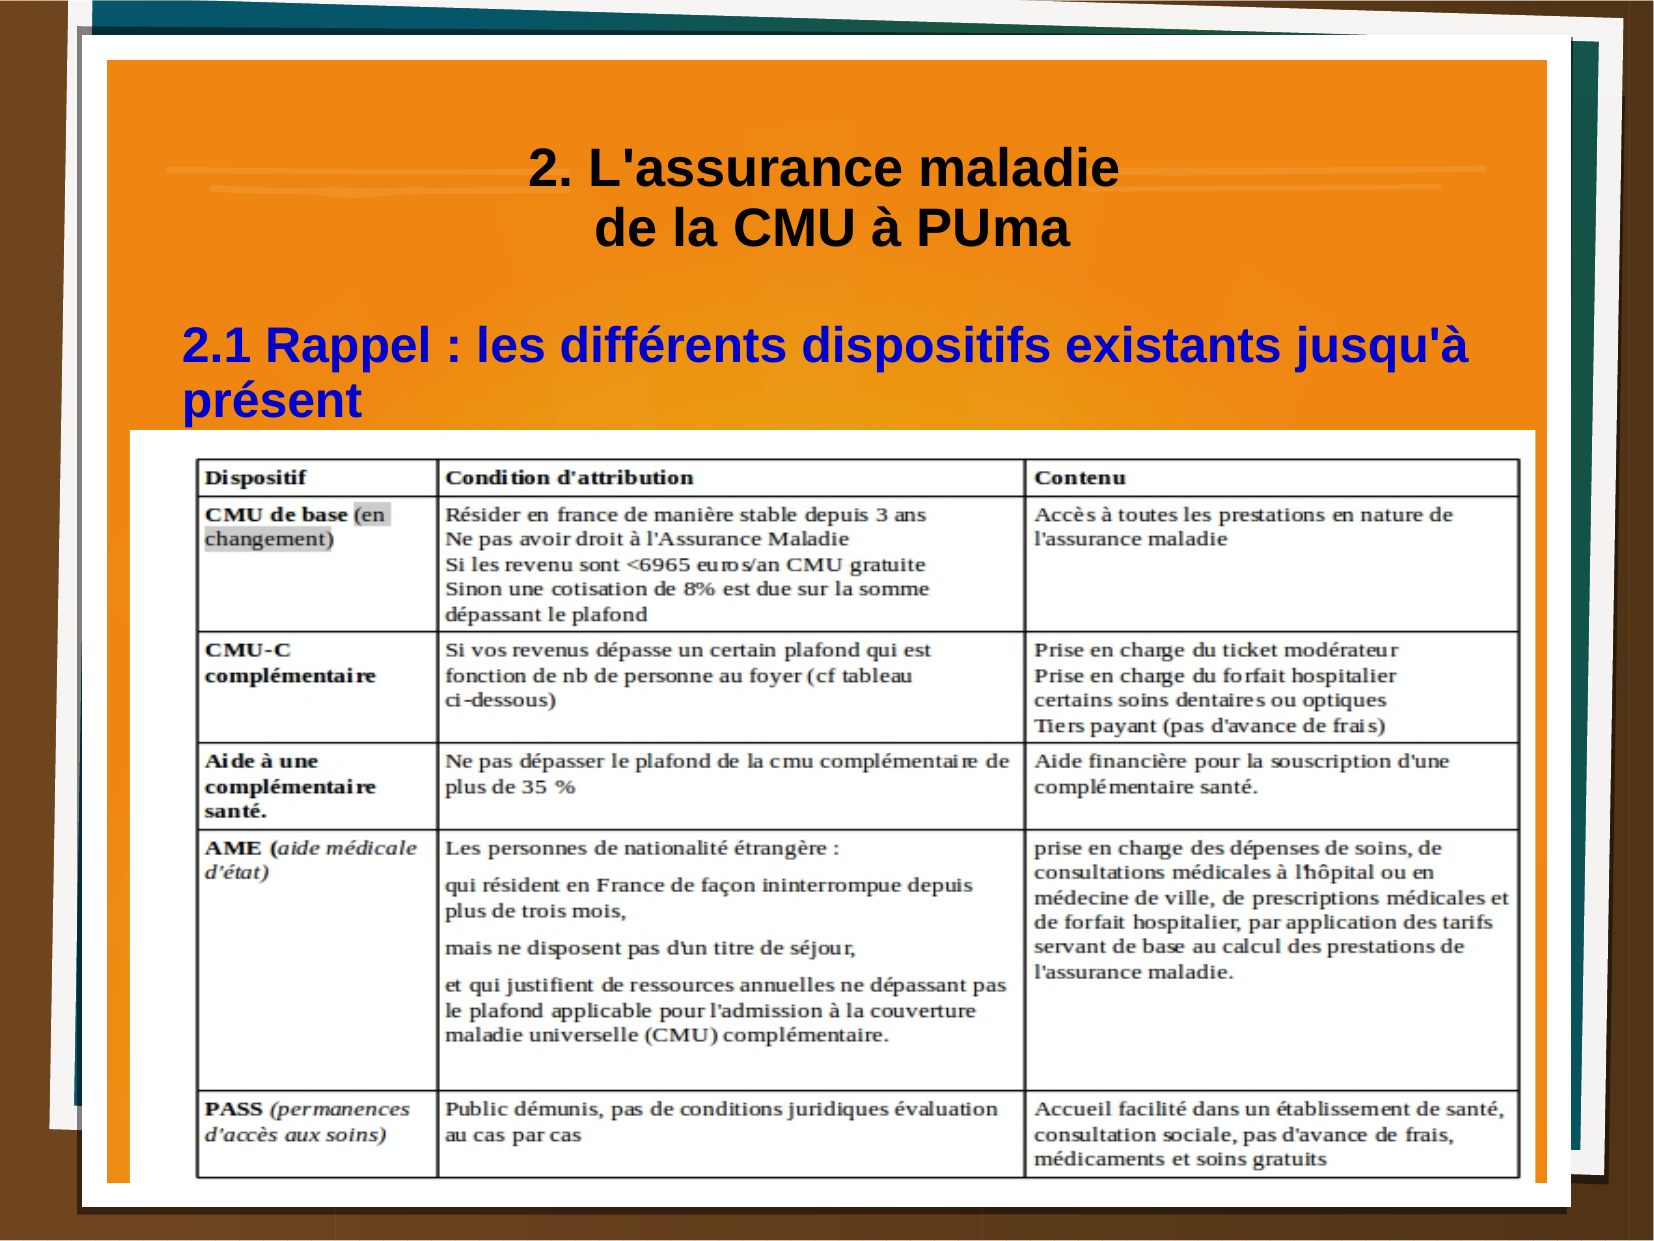

# 2. L'assurance maladie de la CMU à PUma
2.1 Rappel : les différents dispositifs existants jusqu'à présent